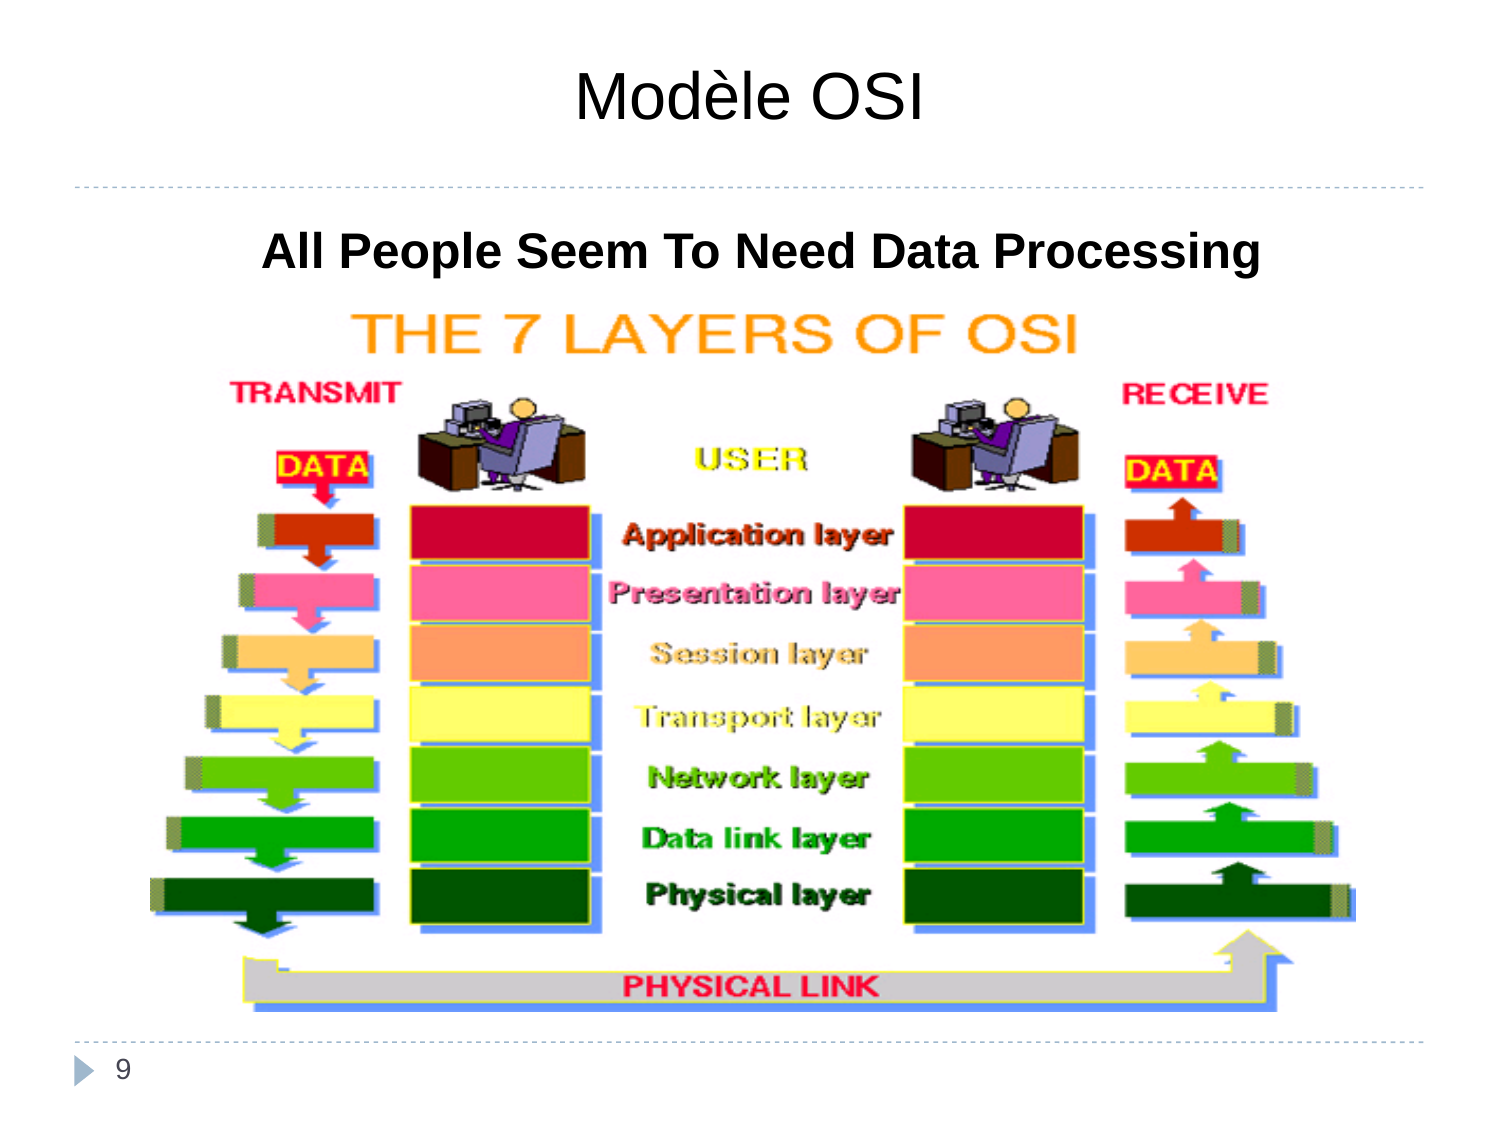

Modèle OSI
All People Seem To Need Data Processing
7
6
5
4
3
2
1
8